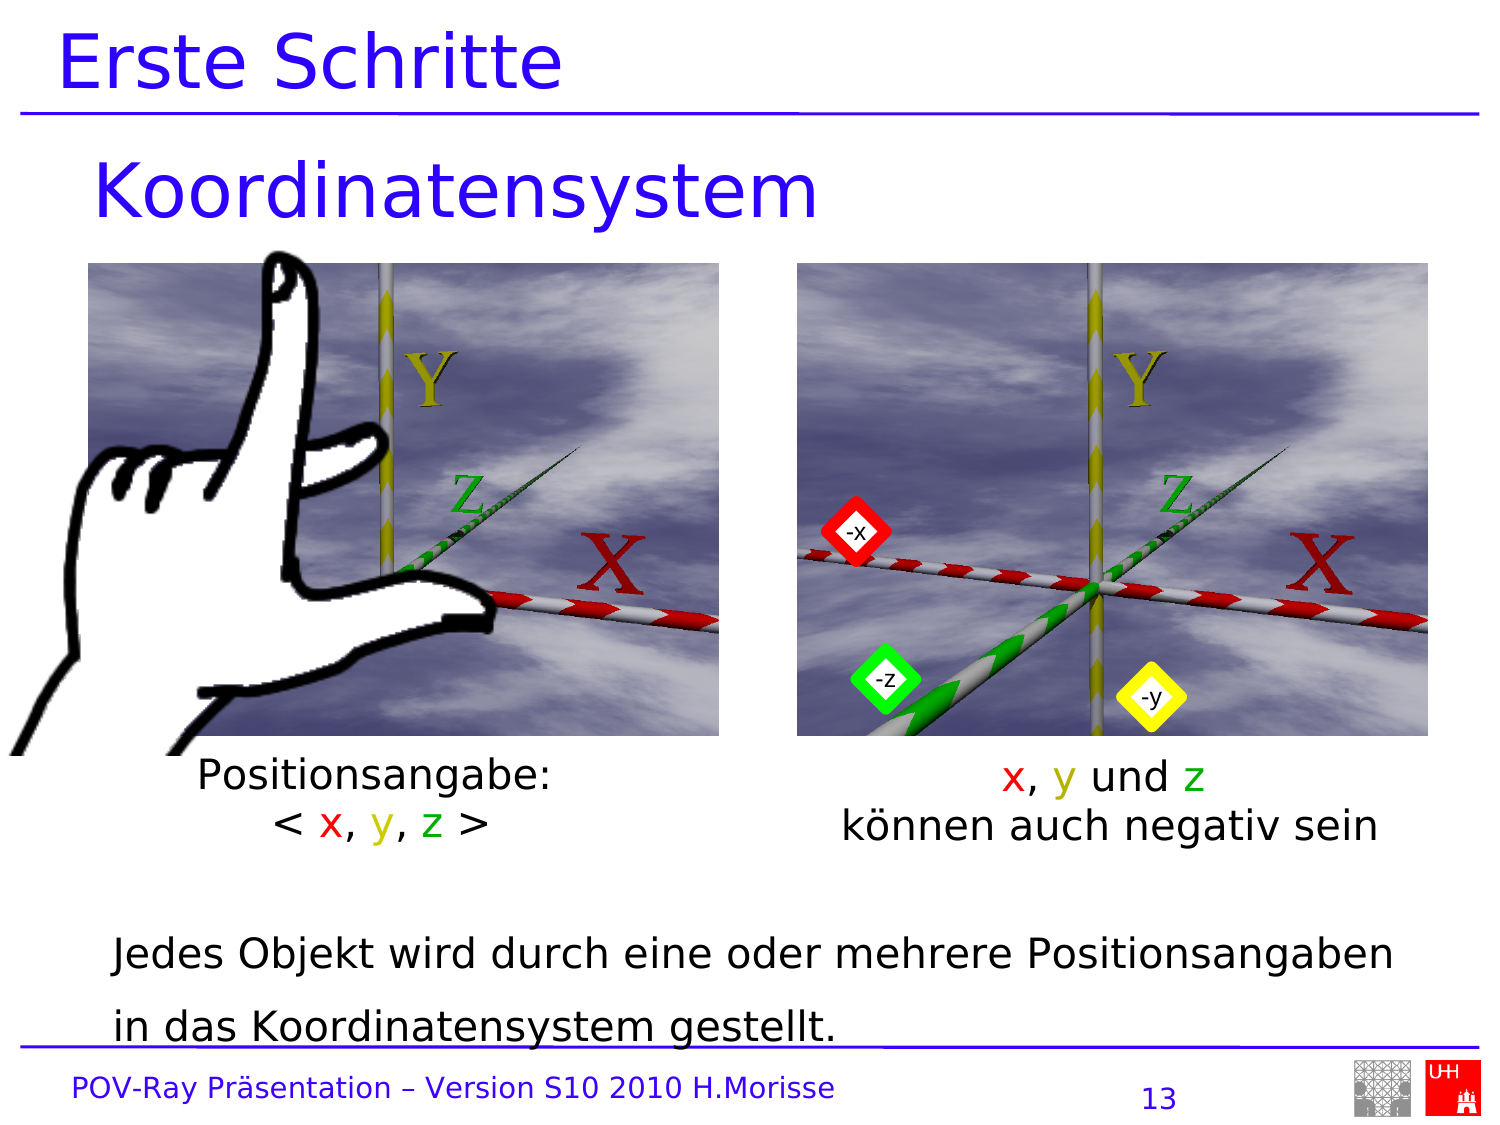

# Erste Schritte
Koordinatensystem
-x
-z
-y
Positionsangabe:
< x, y, z >
x, y und z
können auch negativ sein
Jedes Objekt wird durch eine oder mehrere Positionsangaben
in das Koordinatensystem gestellt.